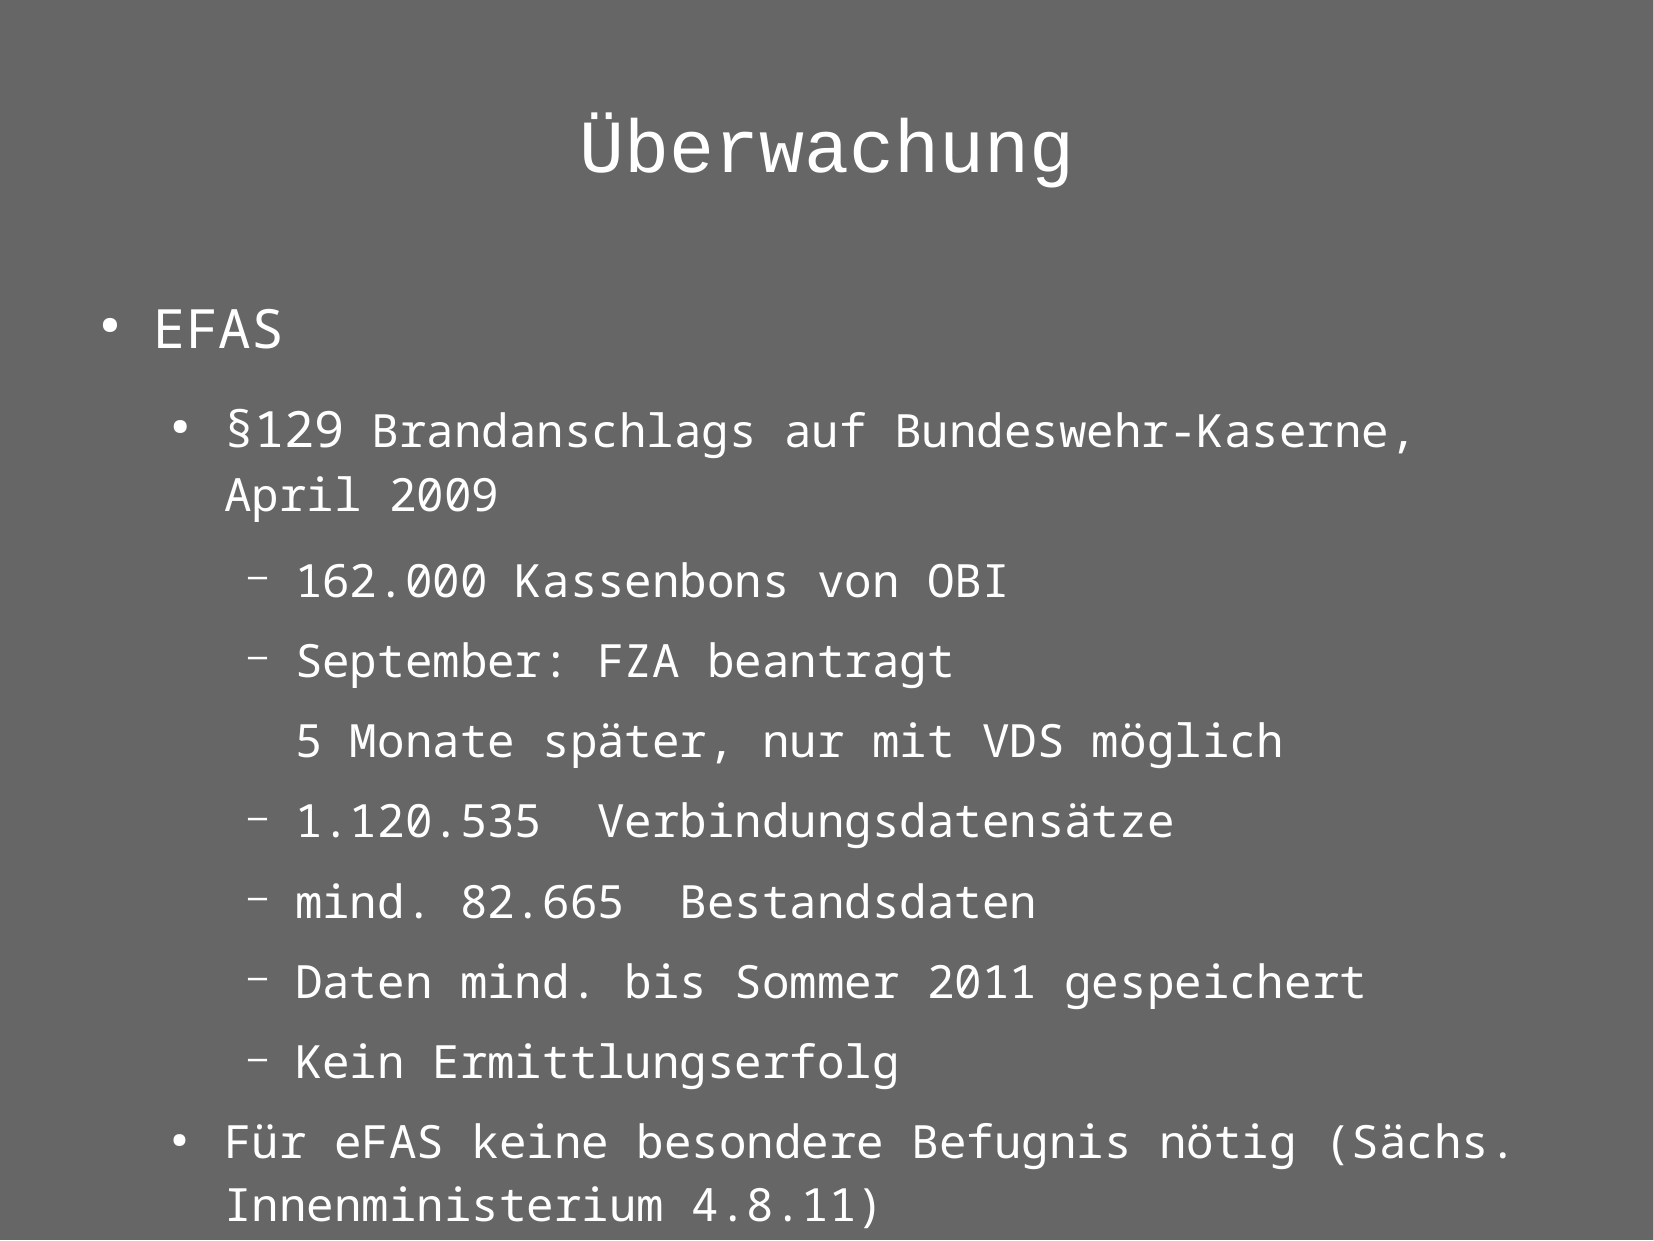

# Überwachung
EFAS
§129 Brandanschlags auf Bundeswehr-Kaserne, April 2009
162.000 Kassenbons von OBI
September: FZA beantragt
5 Monate später, nur mit VDS möglich
1.120.535 Verbindungsdatensätze
mind. 82.665 Bestandsdaten
Daten mind. bis Sommer 2011 gespeichert
Kein Ermittlungserfolg
Für eFAS keine besondere Befugnis nötig (Sächs. Innenministerium 4.8.11)